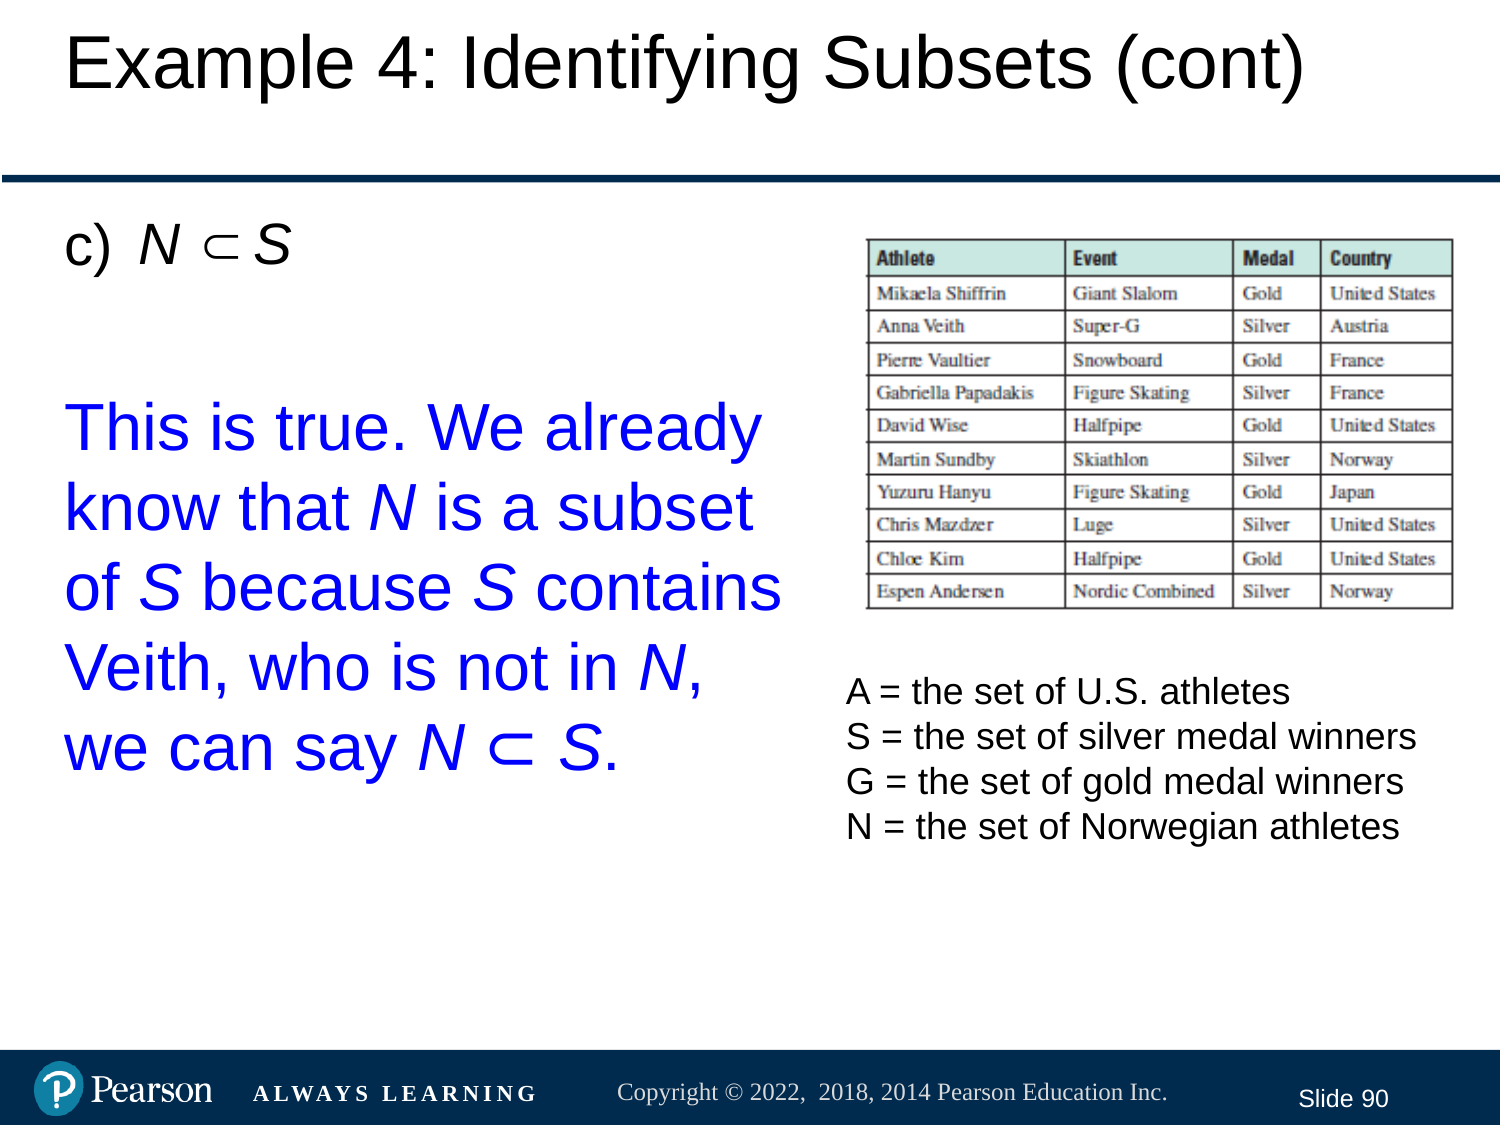

# Example 4: Identifying Subsets (cont)
c)
This is true. We already
know that N is a subset
of S because S contains
Veith, who is not in N,
we can say N ⊂ S.
A = the set of U.S. athletes
S = the set of silver medal winners
G = the set of gold medal winners
N = the set of Norwegian athletes